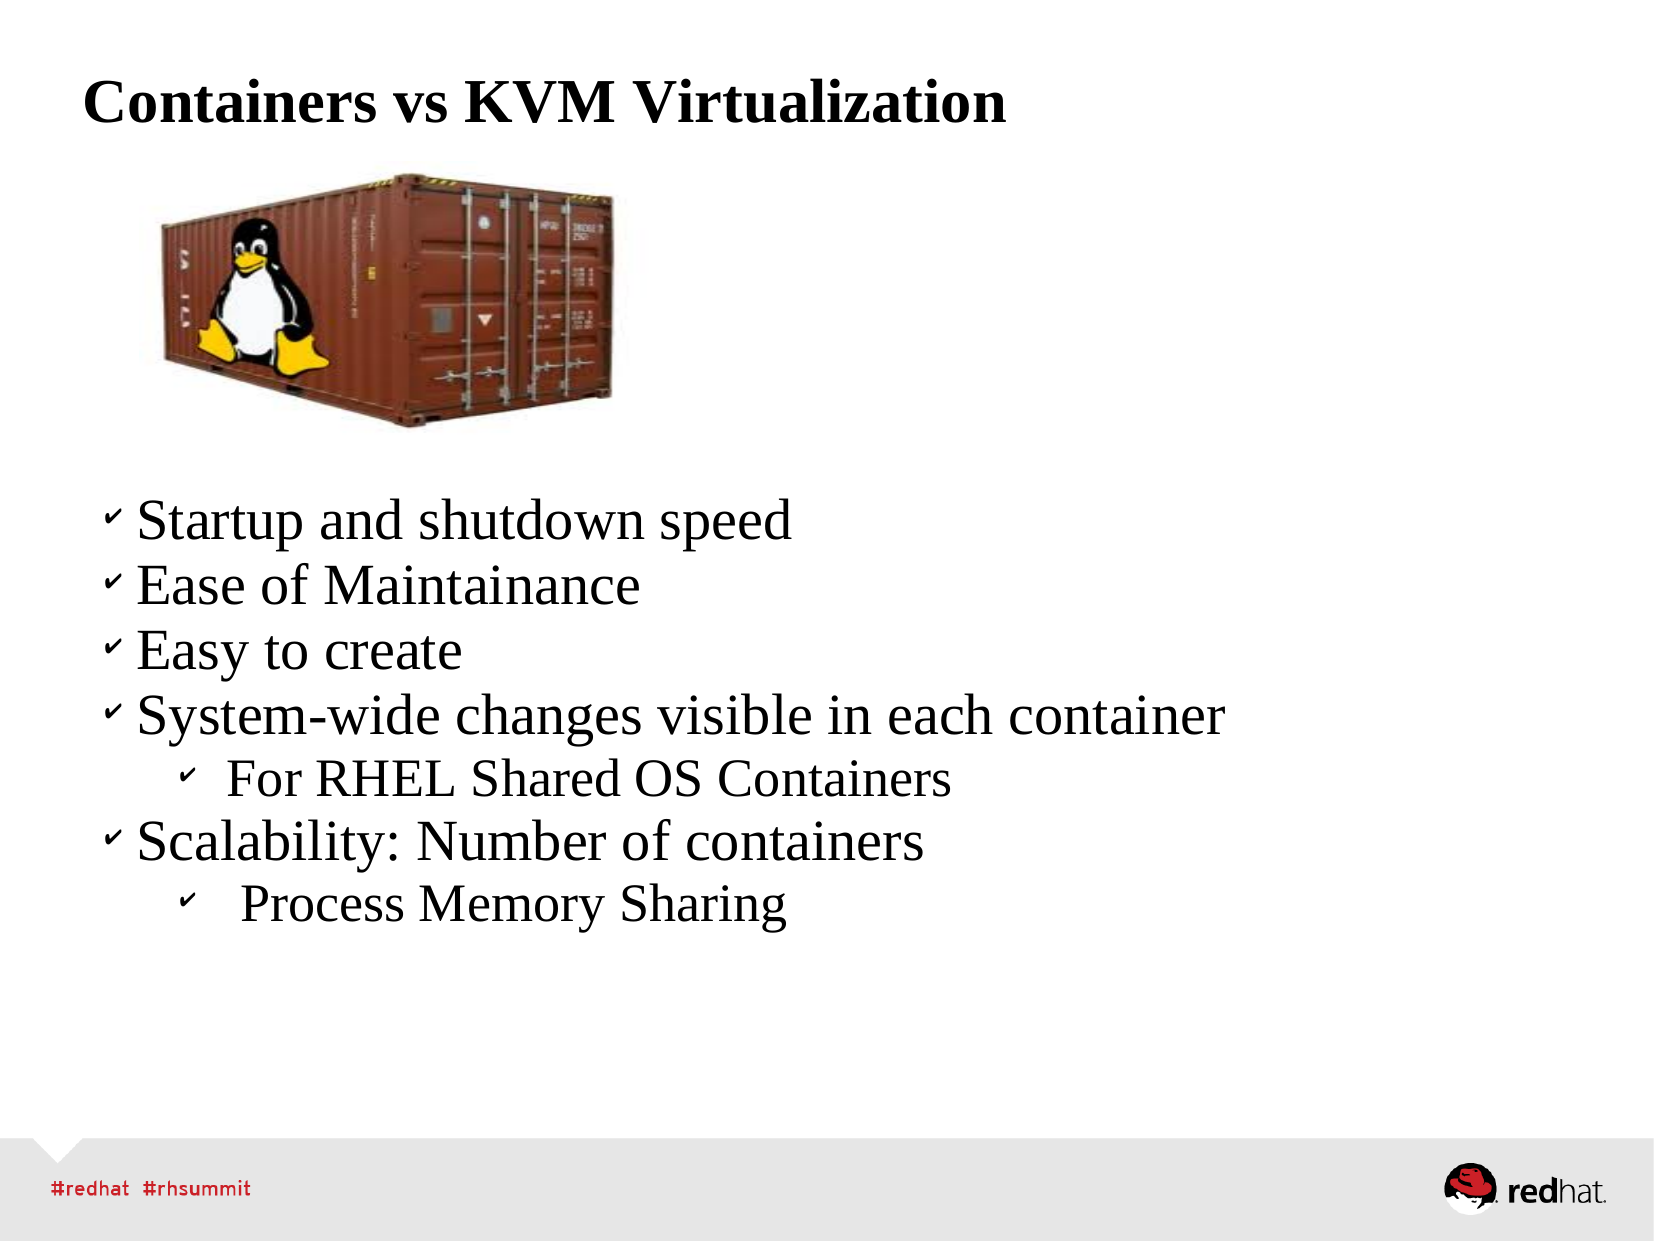

# Containers vs KVM Virtualization
 Startup and shutdown speed
 Ease of Maintainance
 Easy to create
 System-wide changes visible in each container
For RHEL Shared OS Containers
 Scalability: Number of containers
 Process Memory Sharing